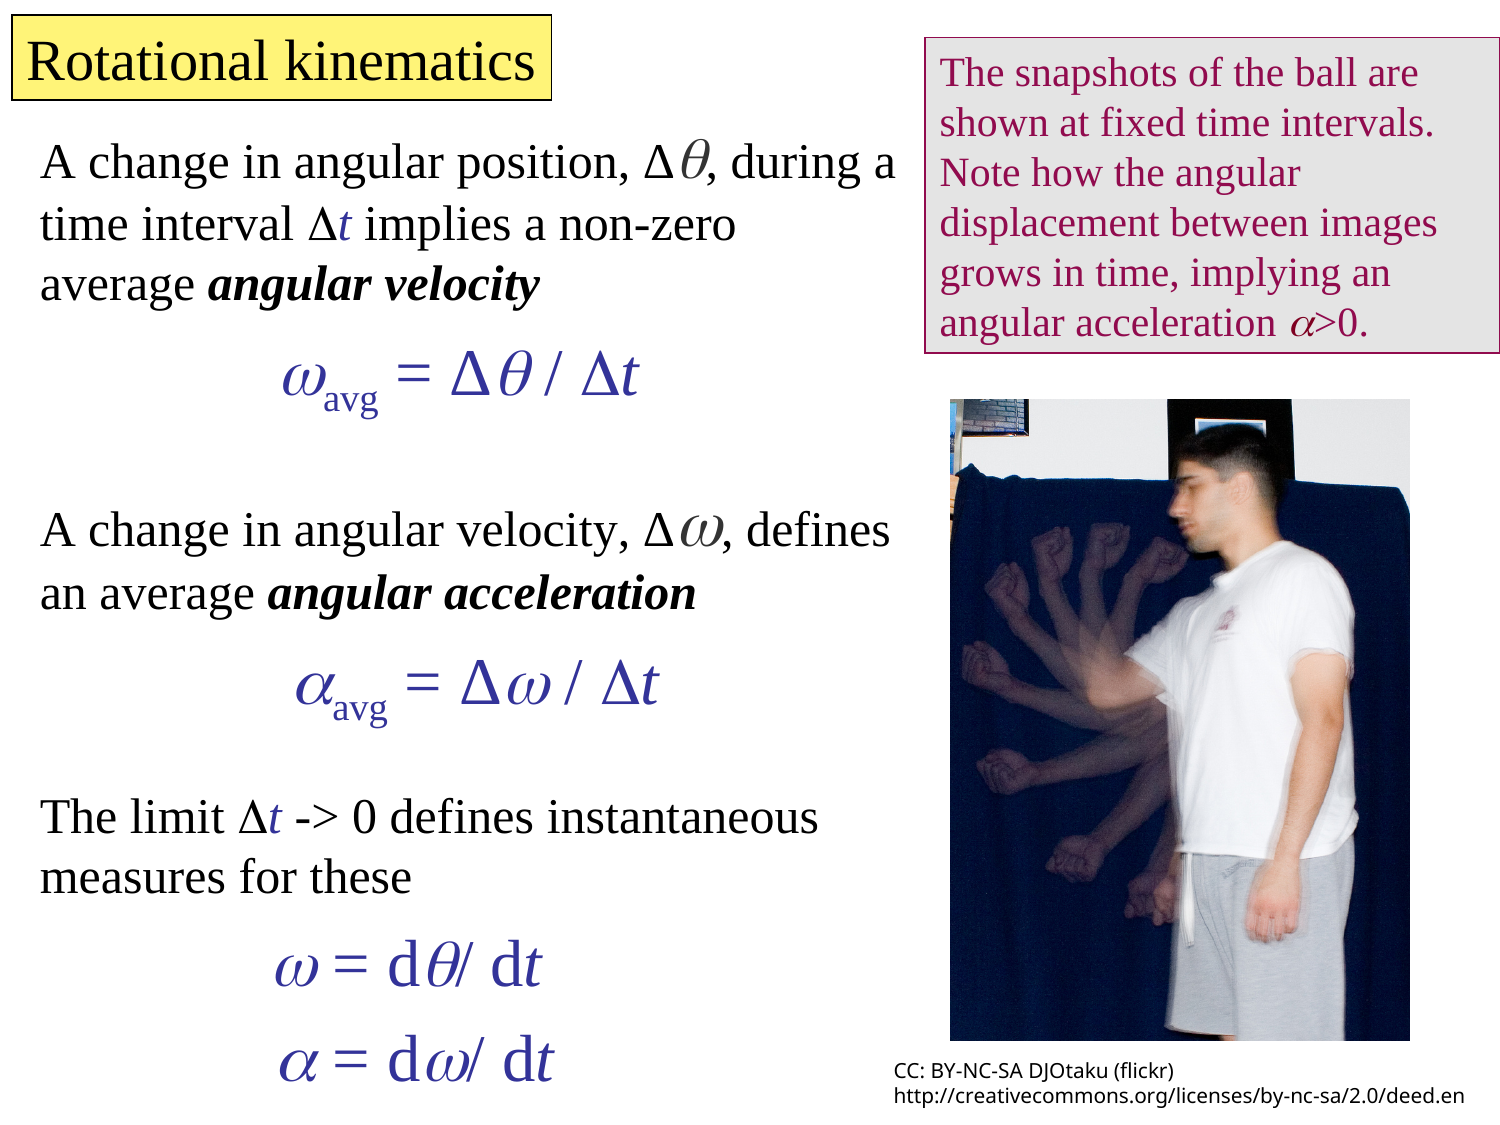

Rotational kinematics
The snapshots of the ball are shown at fixed time intervals. Note how the angular displacement between images grows in time, implying an angular acceleration α>0.
A change in angular position, Δθ, during a time interval Δt implies a non-zero
average angular velocity
ωavg = Δθ / Δt
A change in angular velocity, Δω, defines an average angular acceleration
αavg = Δω / Δt
The limit Δt -> 0 defines instantaneous
measures for these
 ω = dθ/ dt
 α = dω/ dt
CC: BY-NC-SA DJOtaku (flickr)
http://creativecommons.org/licenses/by-nc-sa/2.0/deed.en